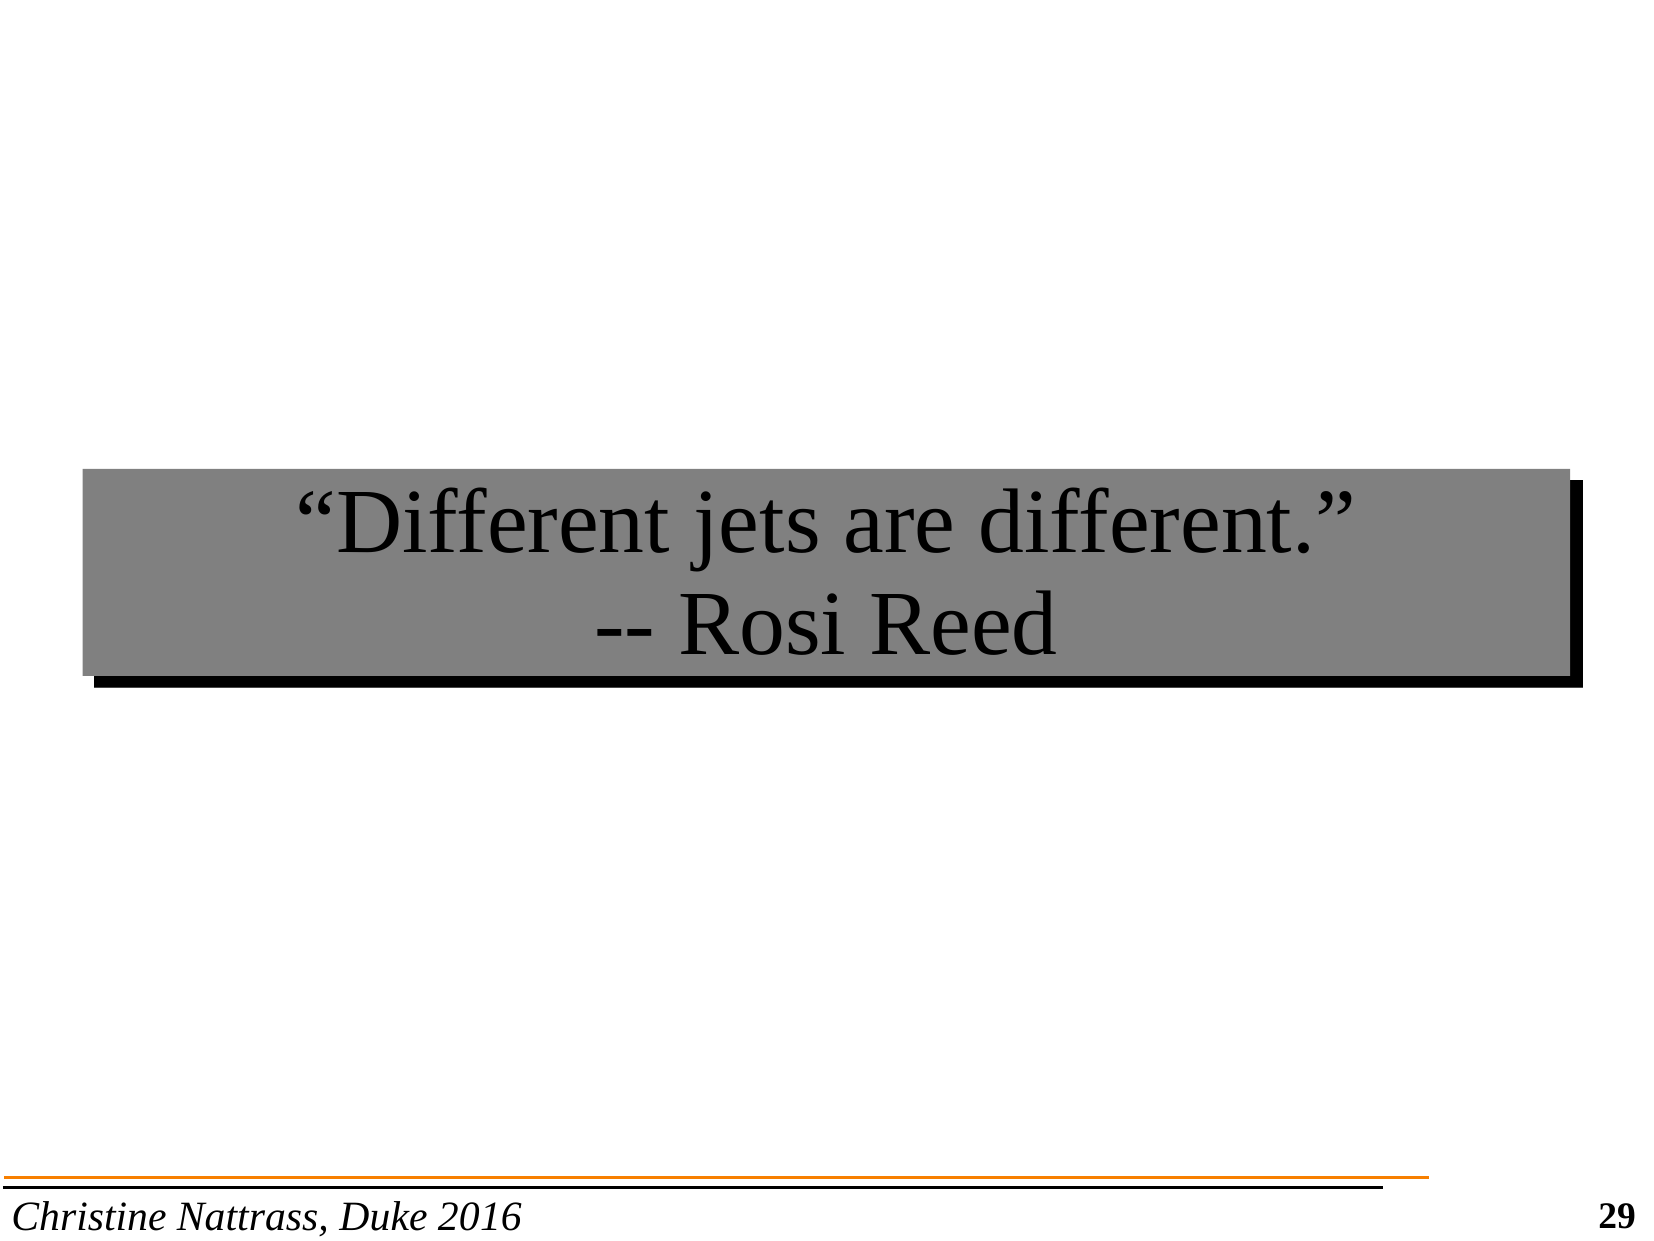

# “Different jets are different.” -- Rosi Reed